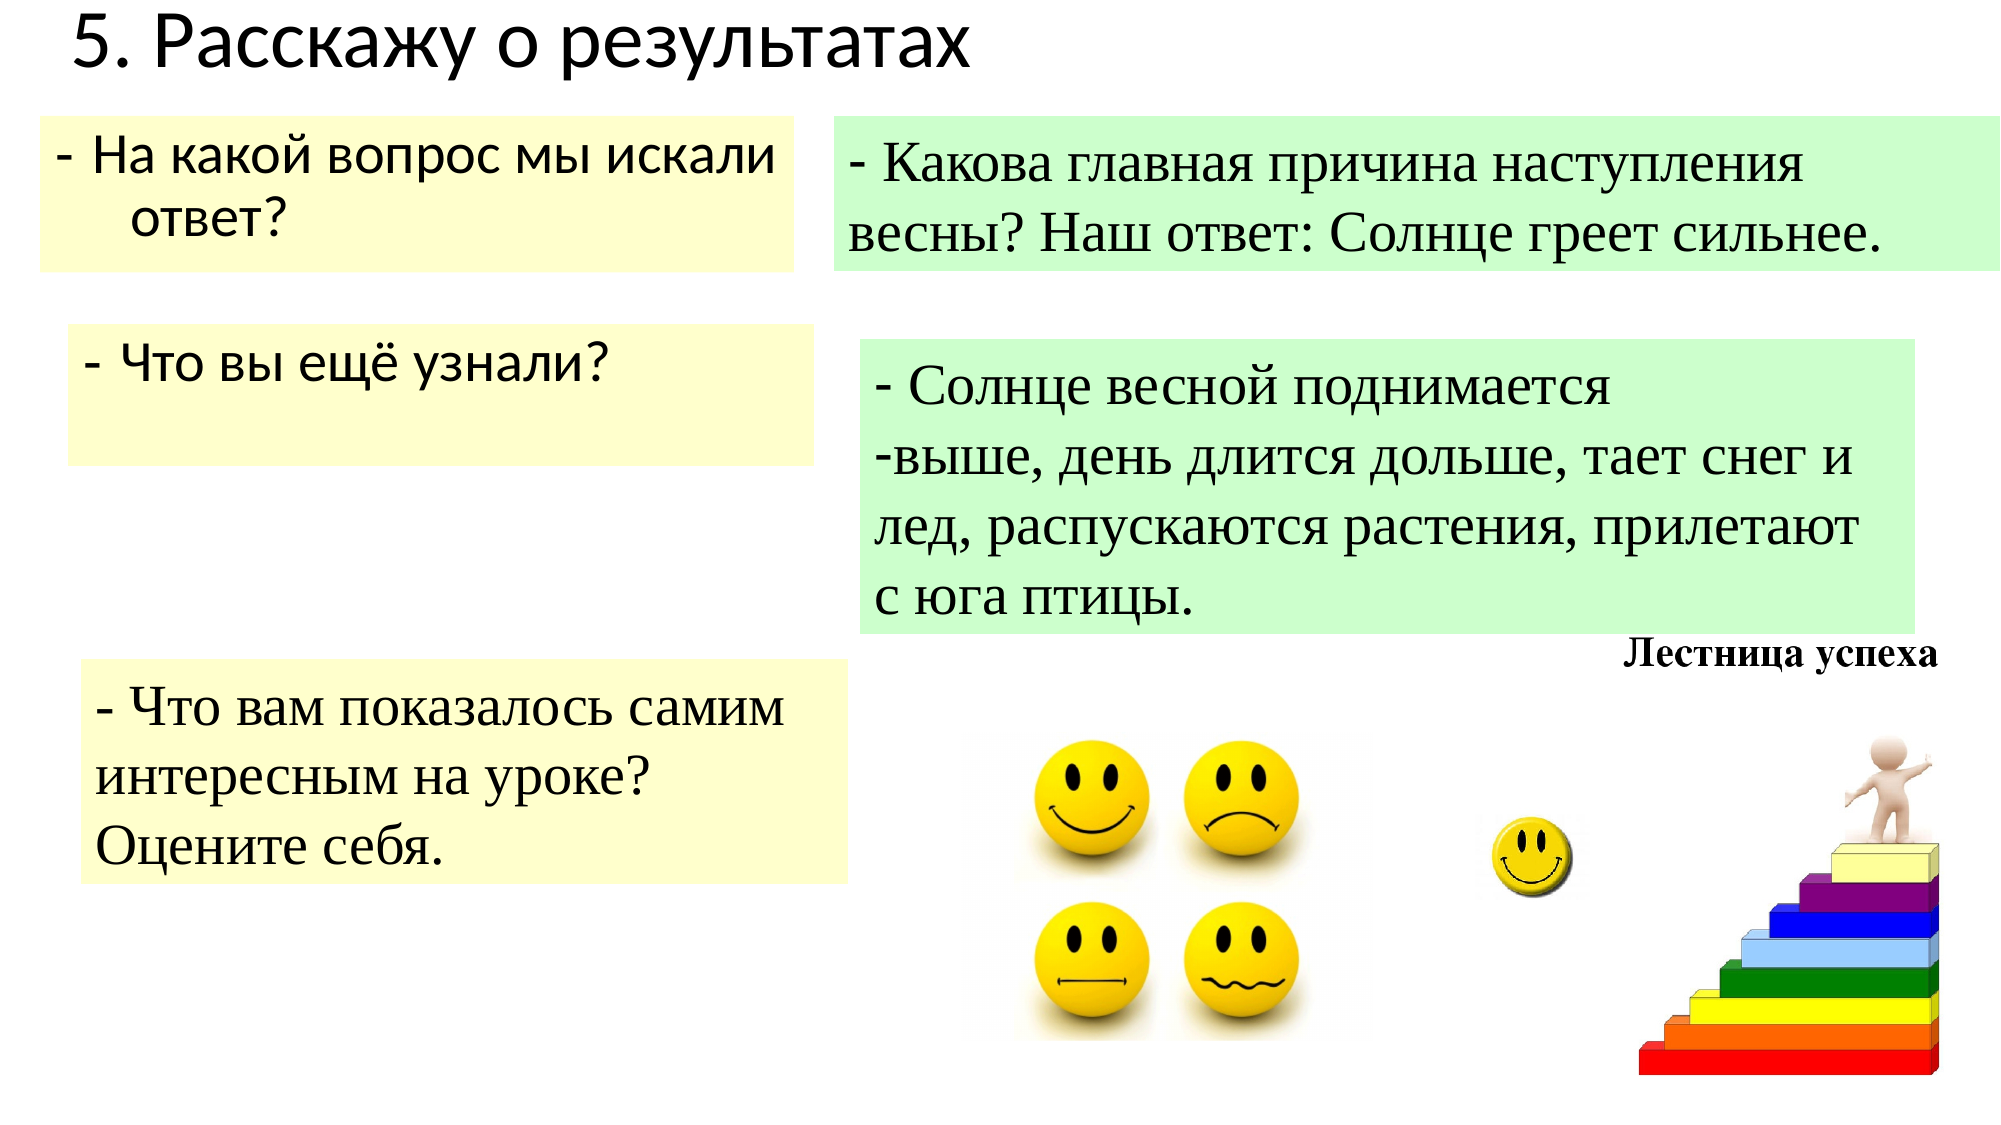

# 5. Расскажу о результатах
На какой вопрос мы искали ответ?
 Какова главная причина наступления
весны? Наш ответ: Солнце греет сильнее.
Что вы ещё узнали?
 Солнце весной поднимается
выше, день длится дольше, тает снег и лед, распускаются растения, прилетают с юга птицы.
- Что вам показалось самим интересным на уроке? Оцените себя.